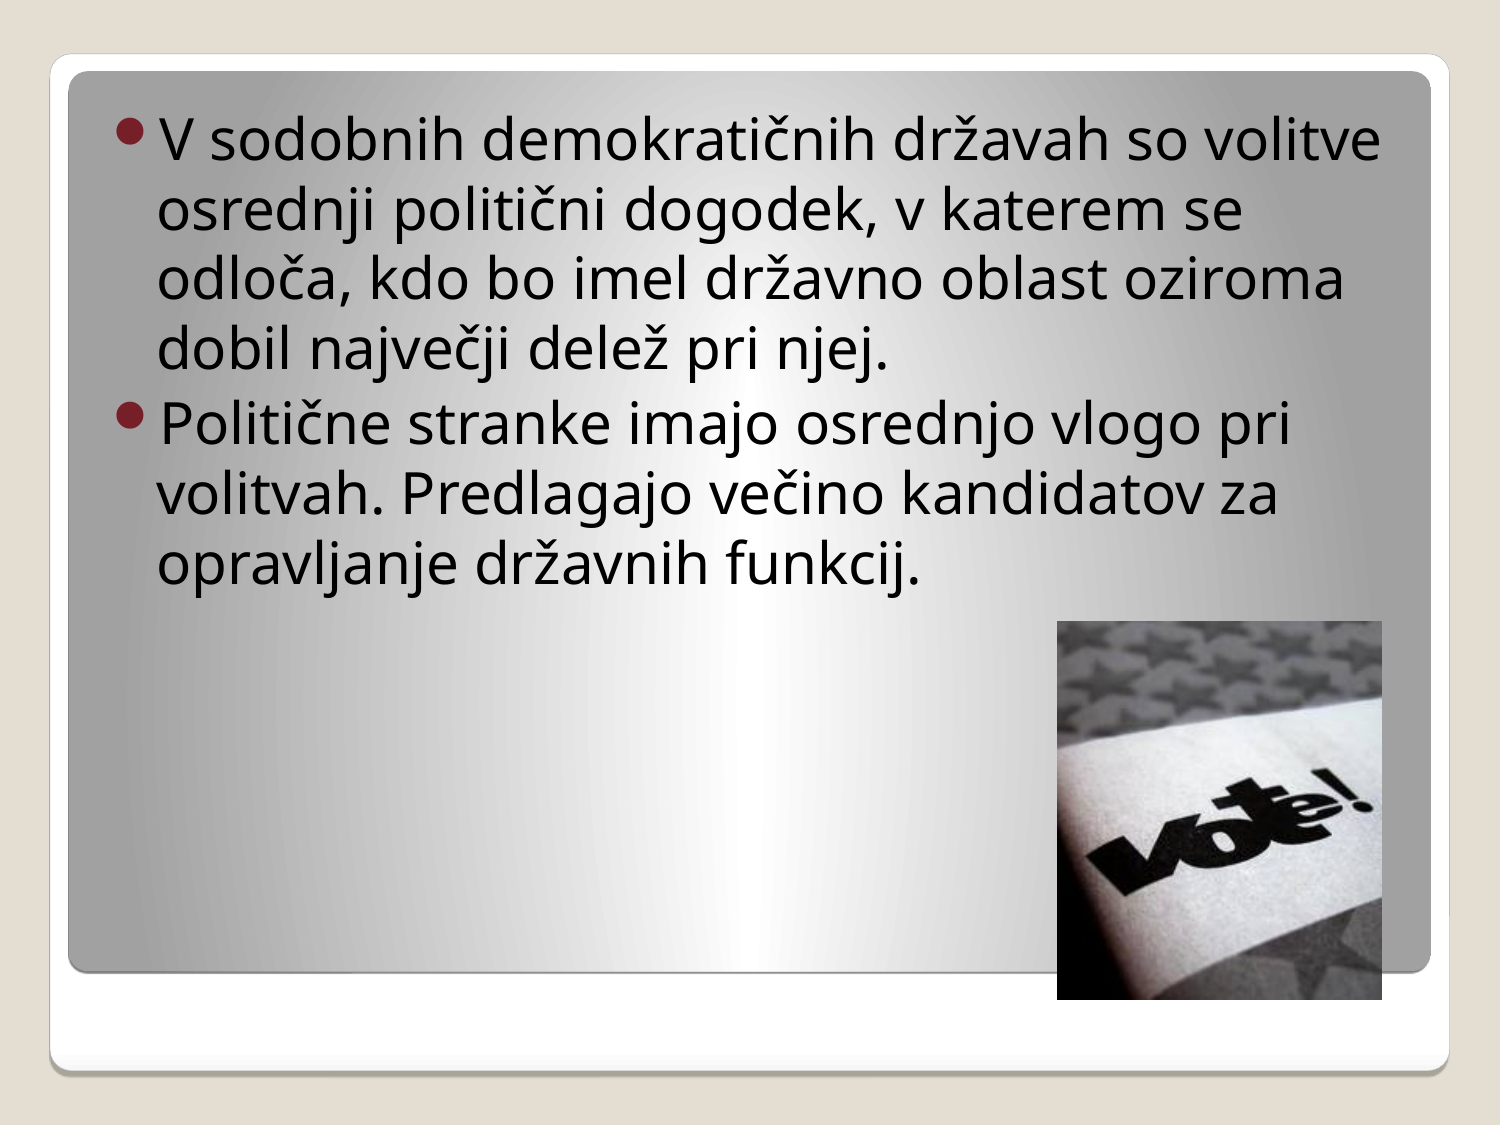

V sodobnih demokratičnih državah so volitve osrednji politični dogodek, v katerem se odloča, kdo bo imel državno oblast oziroma dobil največji delež pri njej.
Politične stranke imajo osrednjo vlogo pri volitvah. Predlagajo večino kandidatov za opravljanje državnih funkcij.
#